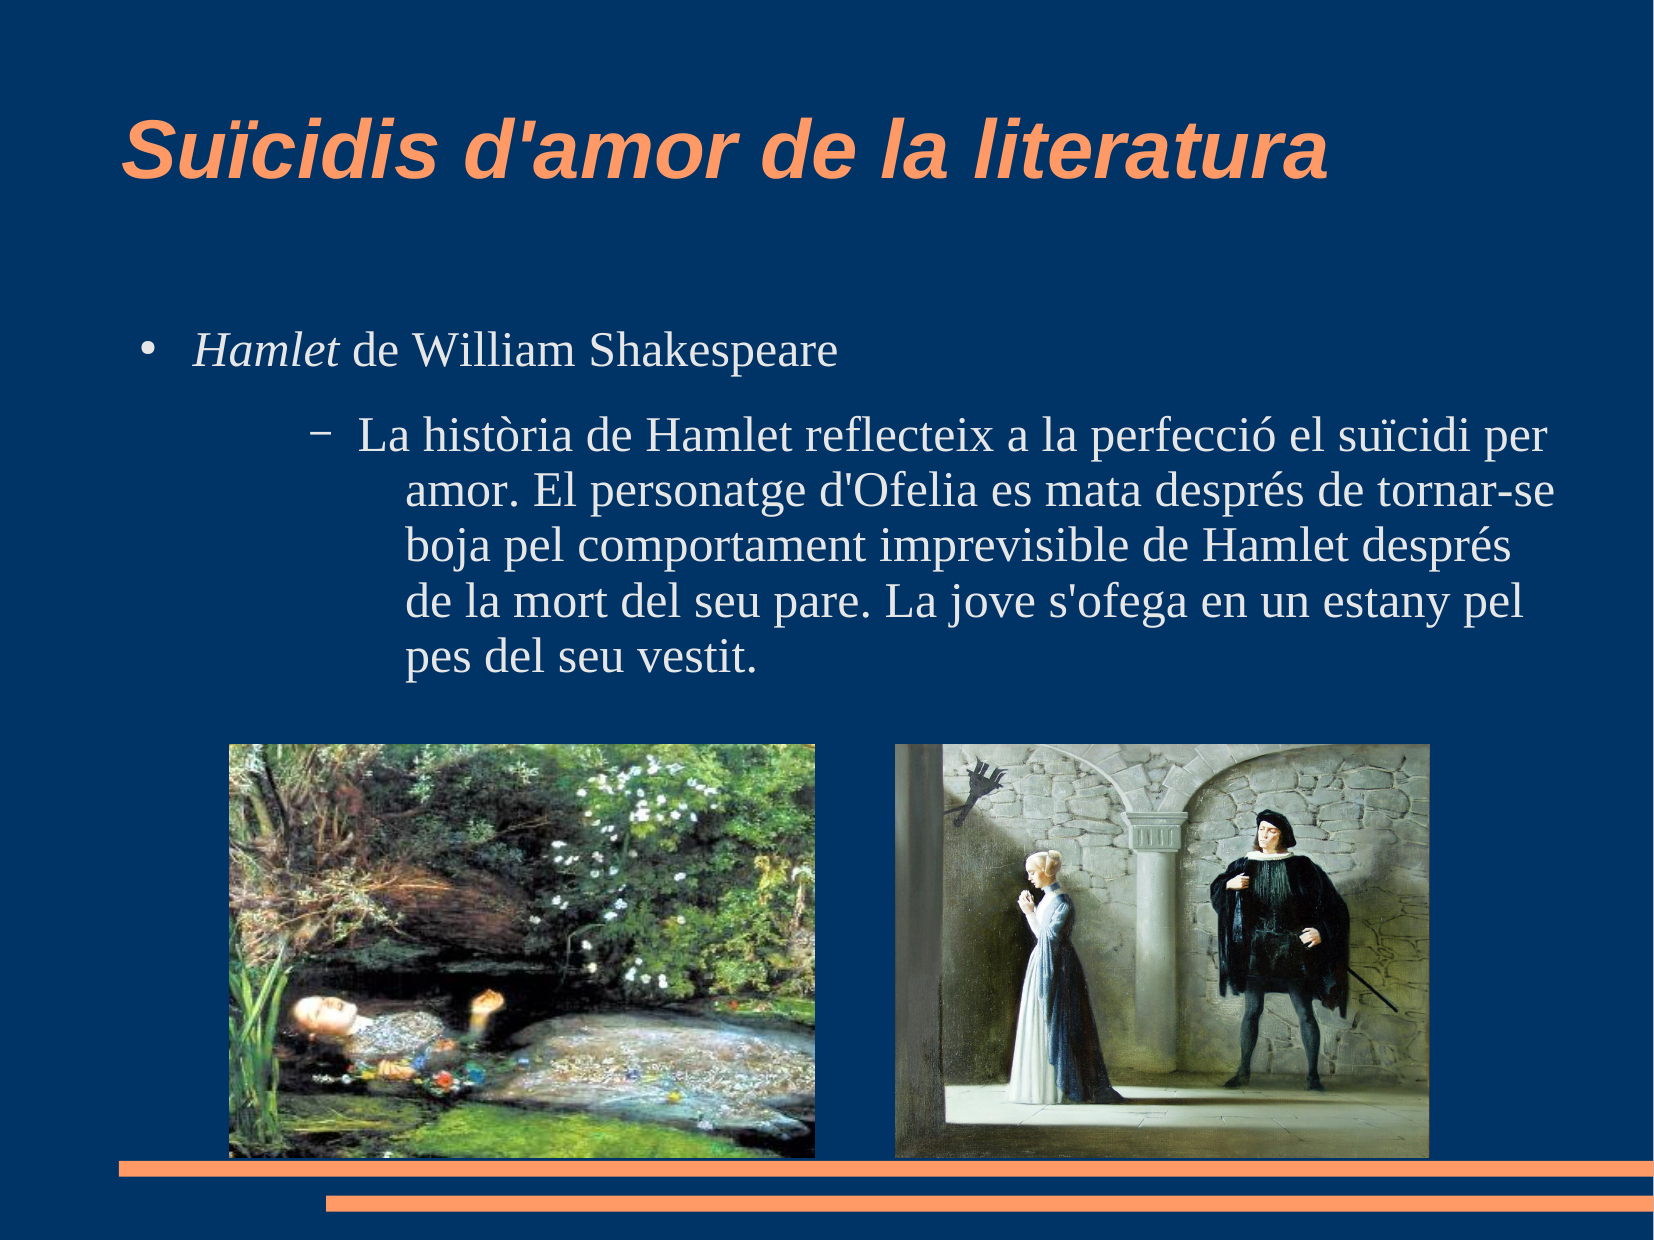

# Suïcidis d'amor de la literatura
Hamlet de William Shakespeare
La història de Hamlet reflecteix a la perfecció el suïcidi per amor. El personatge d'Ofelia es mata després de tornar-se boja pel comportament imprevisible de Hamlet després de la mort del seu pare. La jove s'ofega en un estany pel pes del seu vestit.